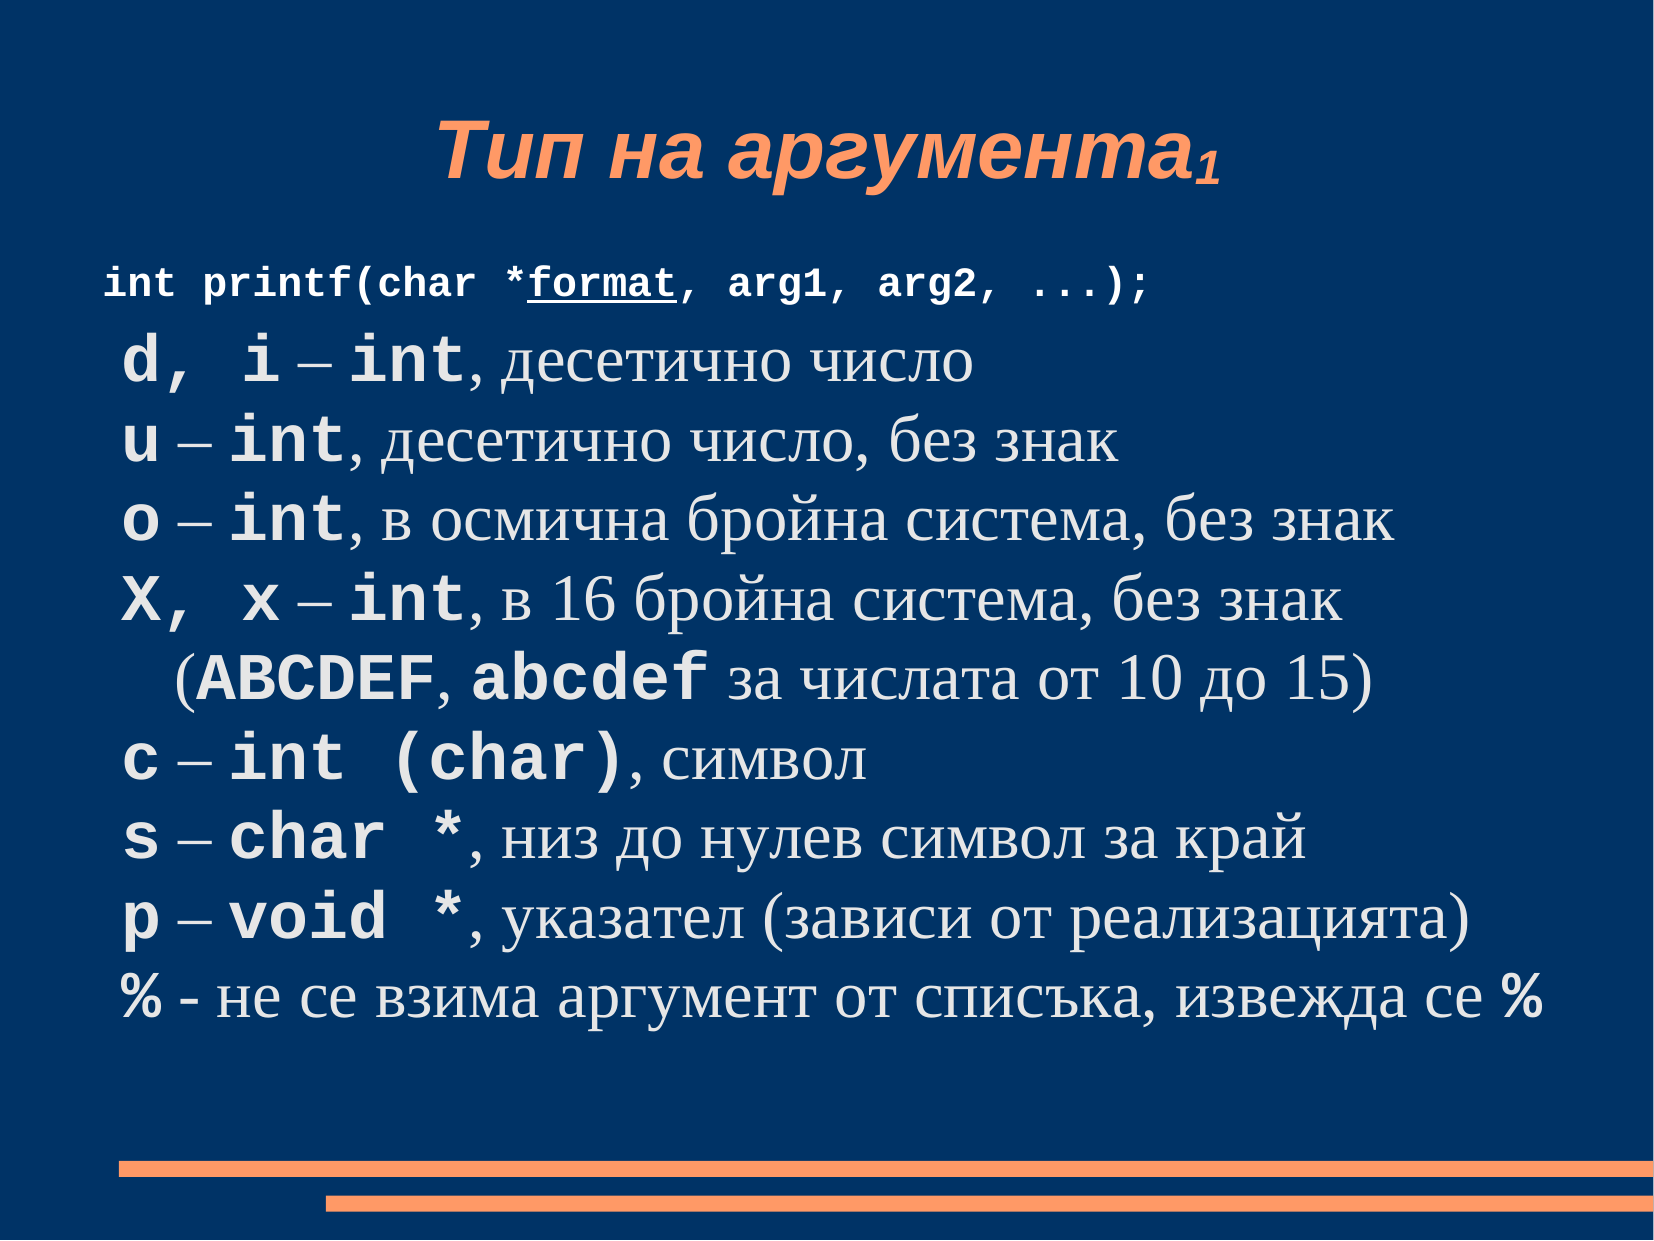

# Тип на аргумента1
int printf(char *format, arg1, arg2, ...);
d, i – int, десетично число
u – int, десетично число, без знак
o – int, в осмична бройна система, без знак
X, x – int, в 16 бройна система, без знак (ABCDEF, abcdef за числата от 10 до 15)
c – int (char), символ
s – char *, низ до нулев символ за край
p – void *, указател (зависи от реализацията)
% - не се взима аргумент от списъка, извежда се %